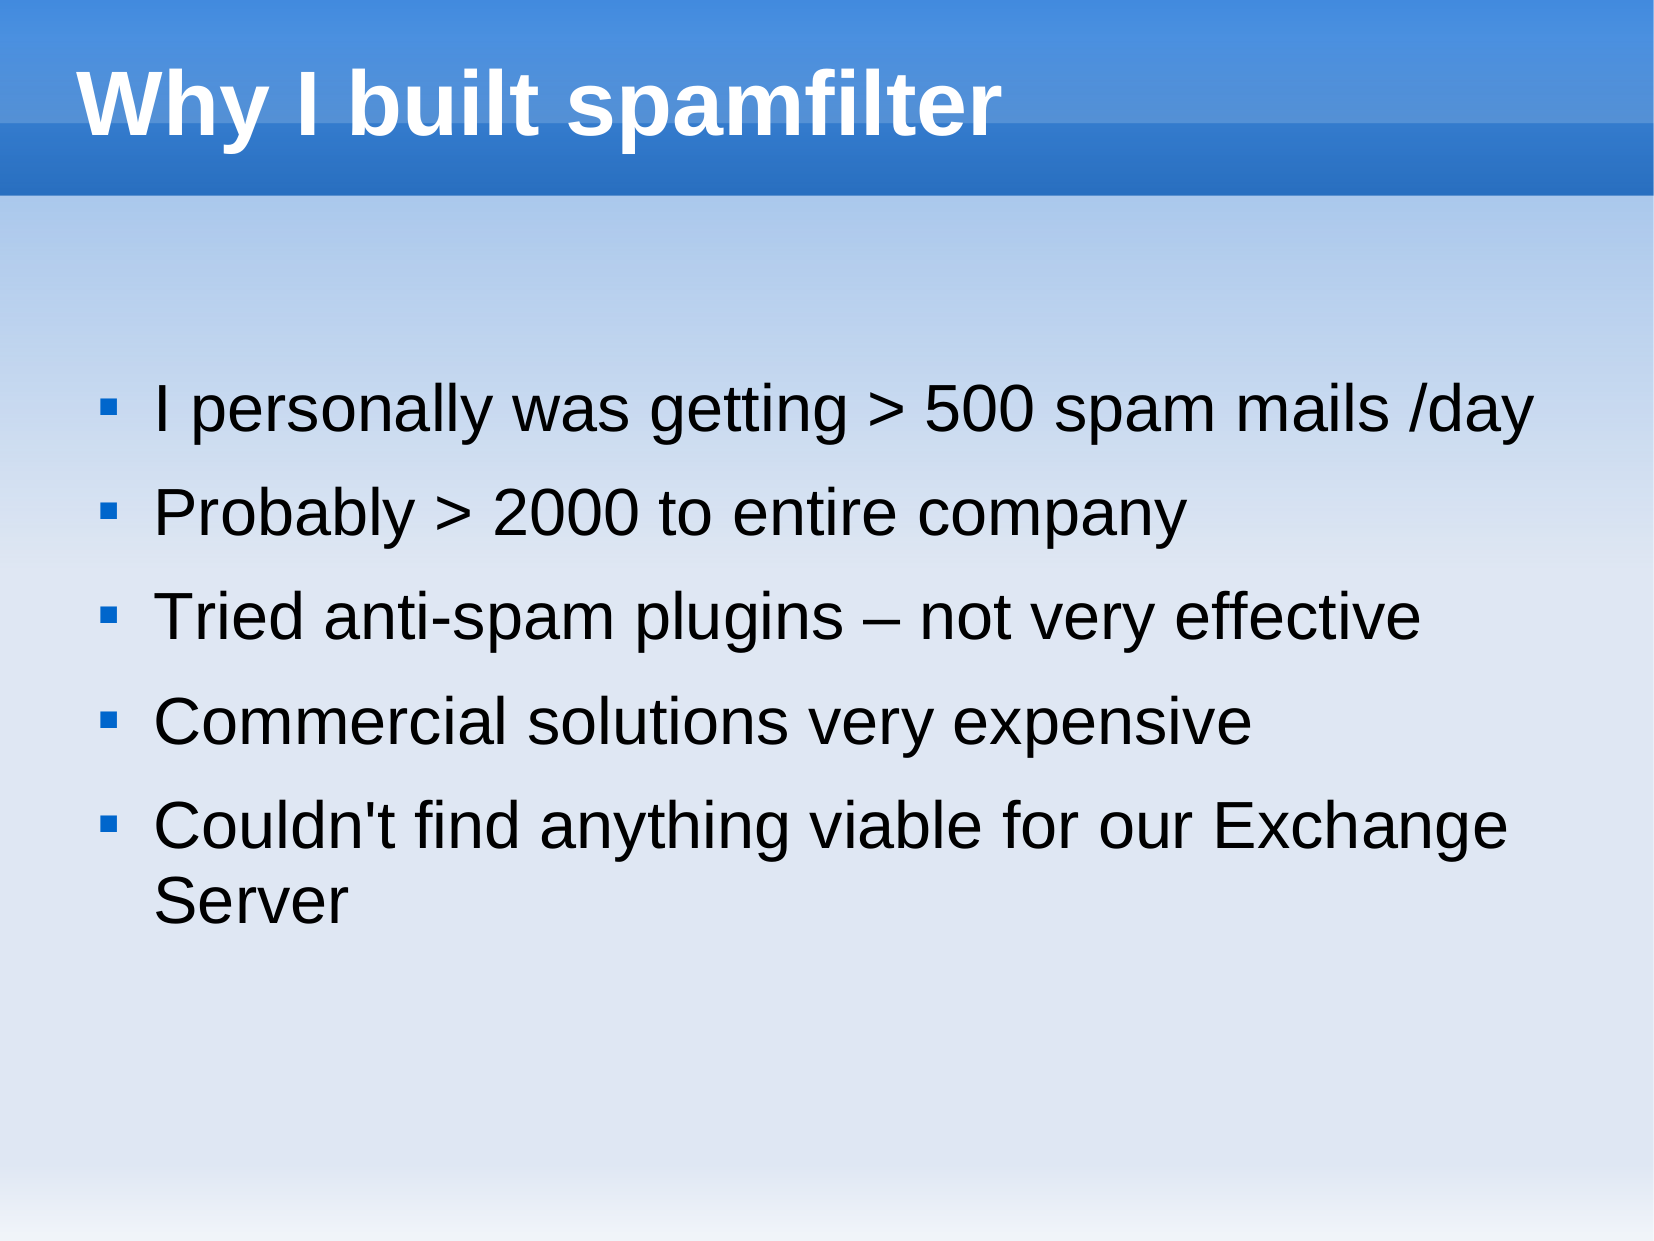

# Why I built spamfilter
I personally was getting > 500 spam mails /day
Probably > 2000 to entire company
Tried anti-spam plugins – not very effective
Commercial solutions very expensive
Couldn't find anything viable for our Exchange Server